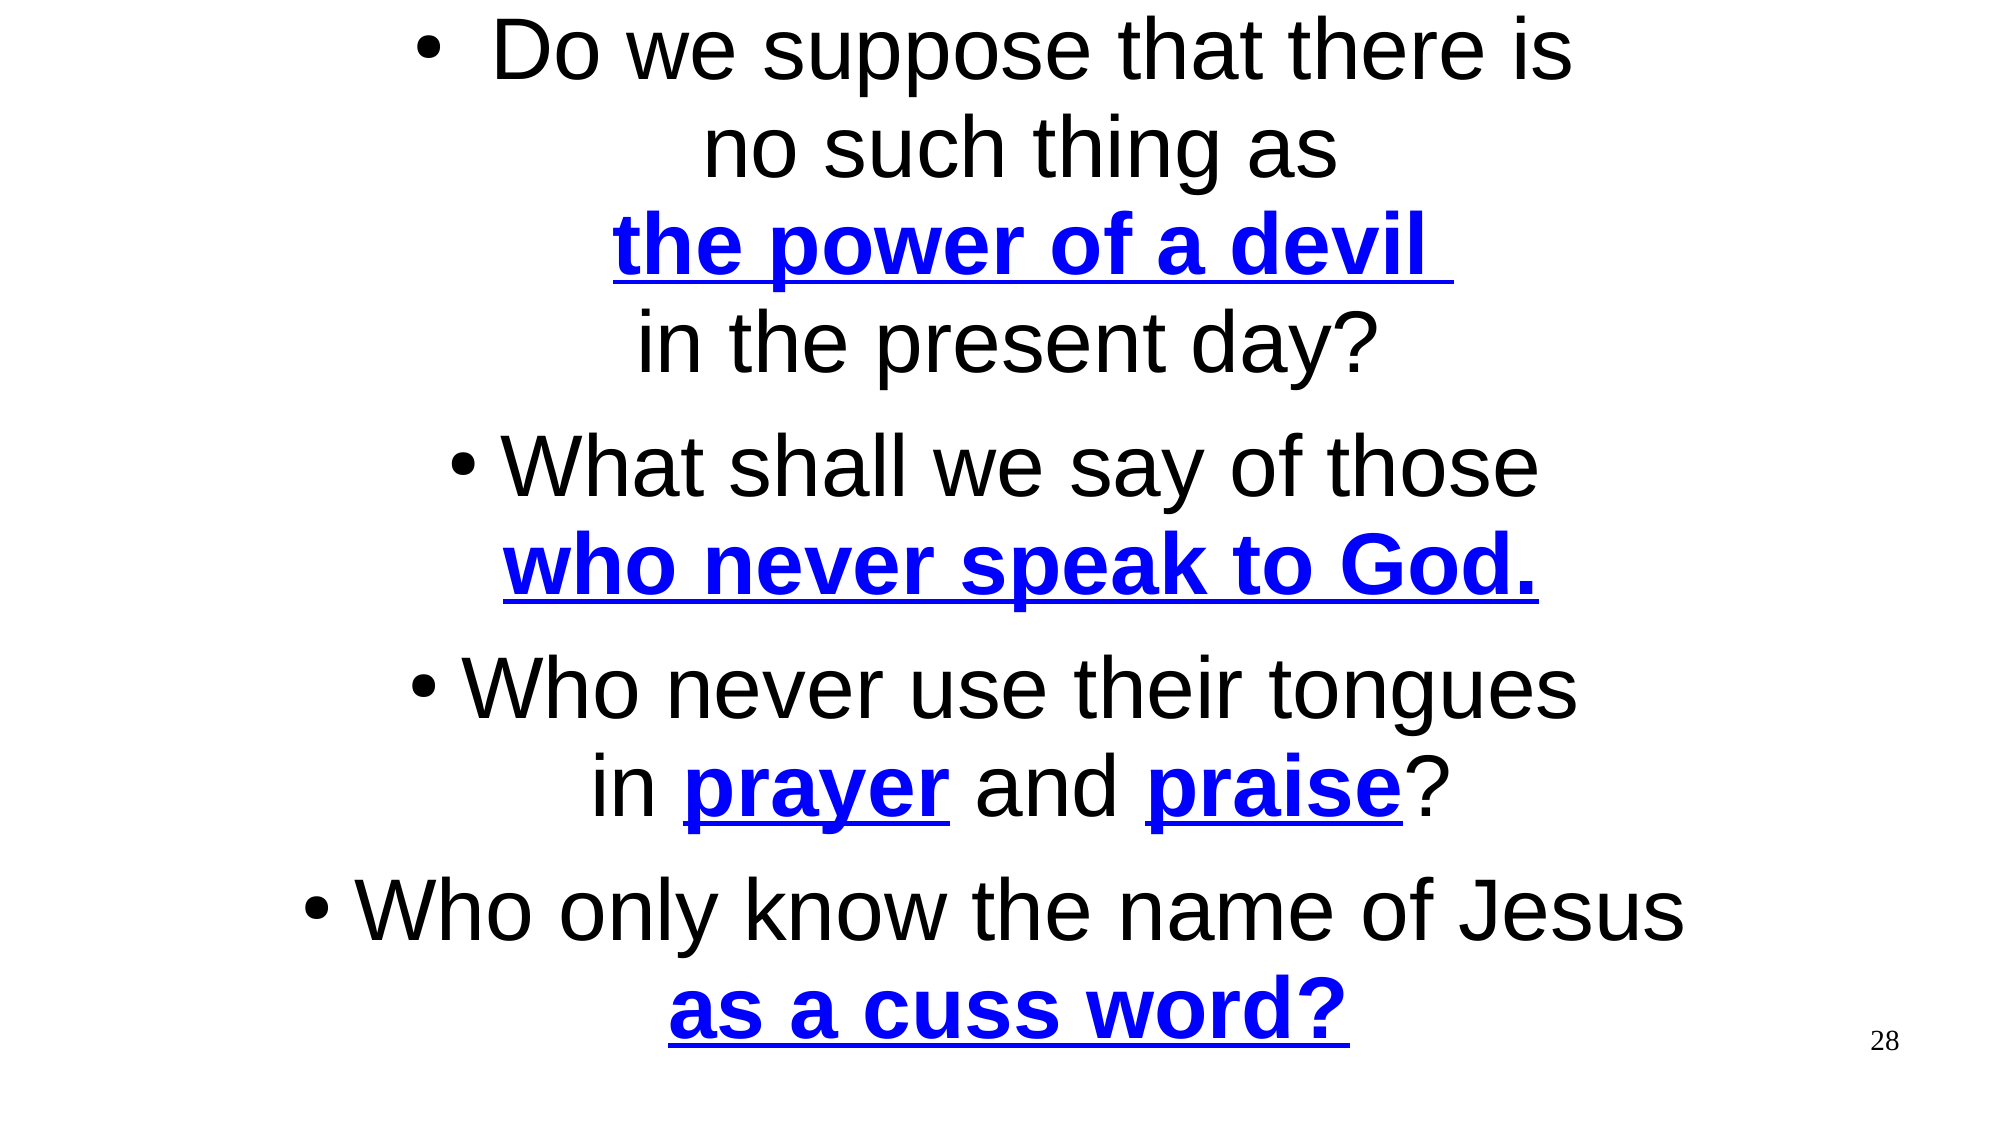

# Do we suppose that there is no such thing as the power of a devil in the present day?
What shall we say of those
who never speak to God.
Who never use their tongues
in prayer and praise?
Who only know the name of Jesus
as a cuss word?
28